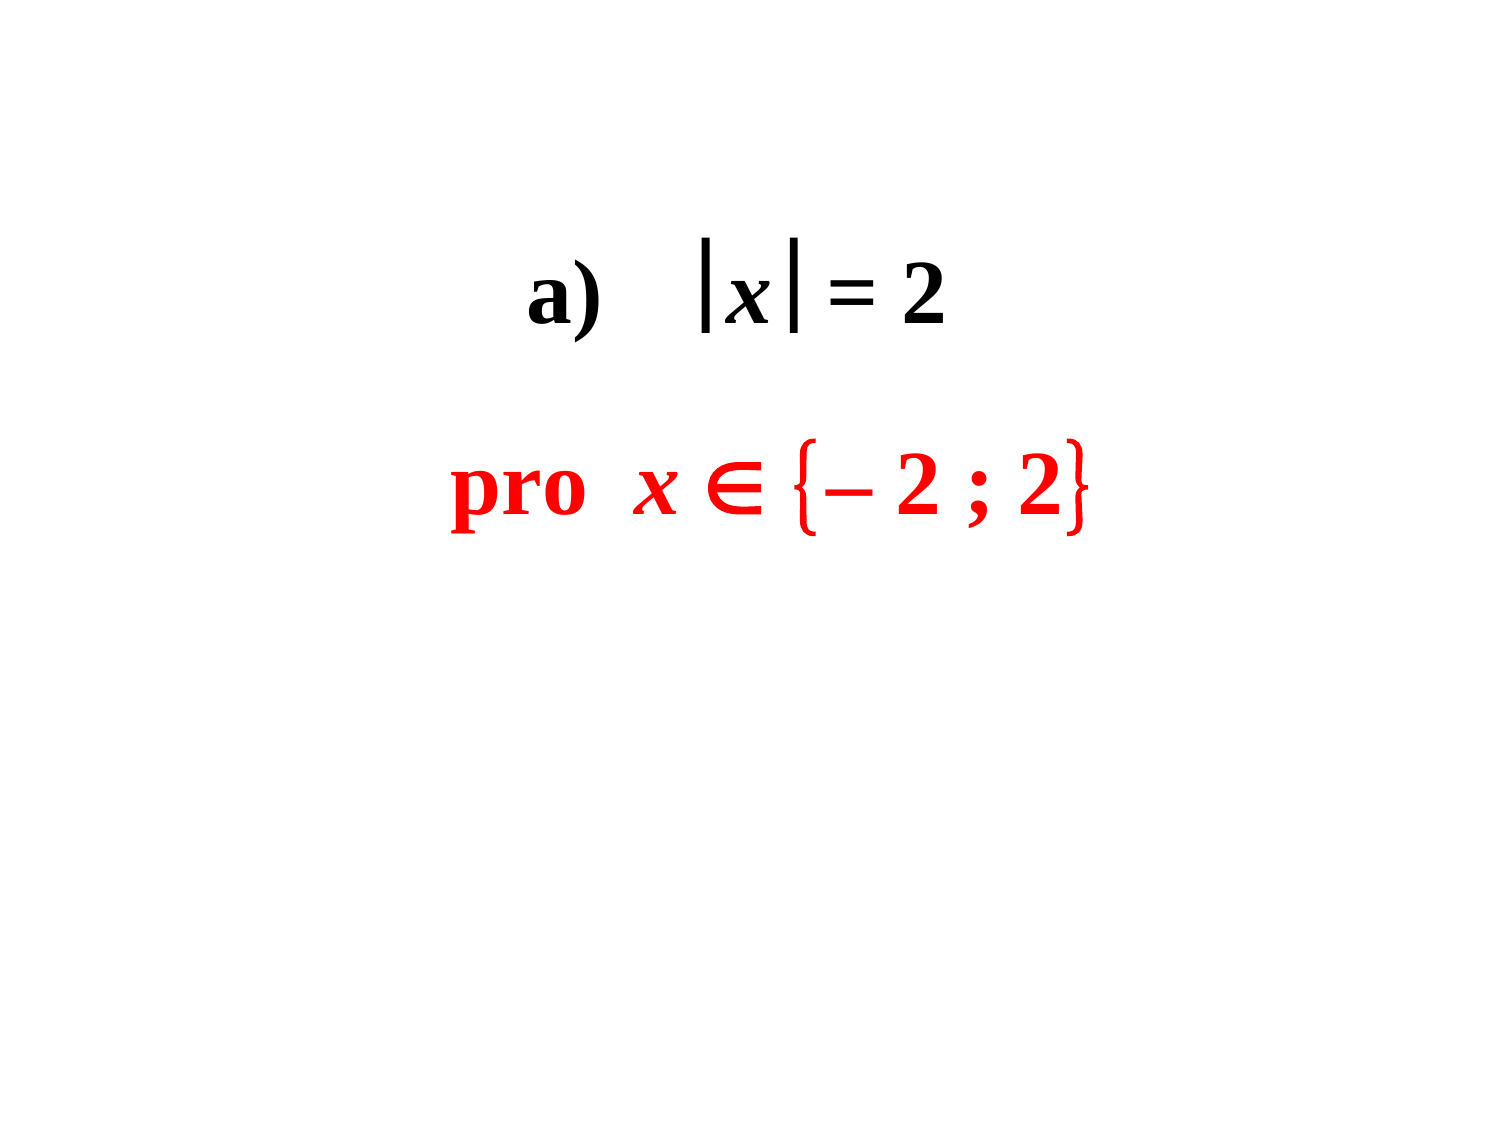

# a)    x = 2
pro x  – 2 ; 2